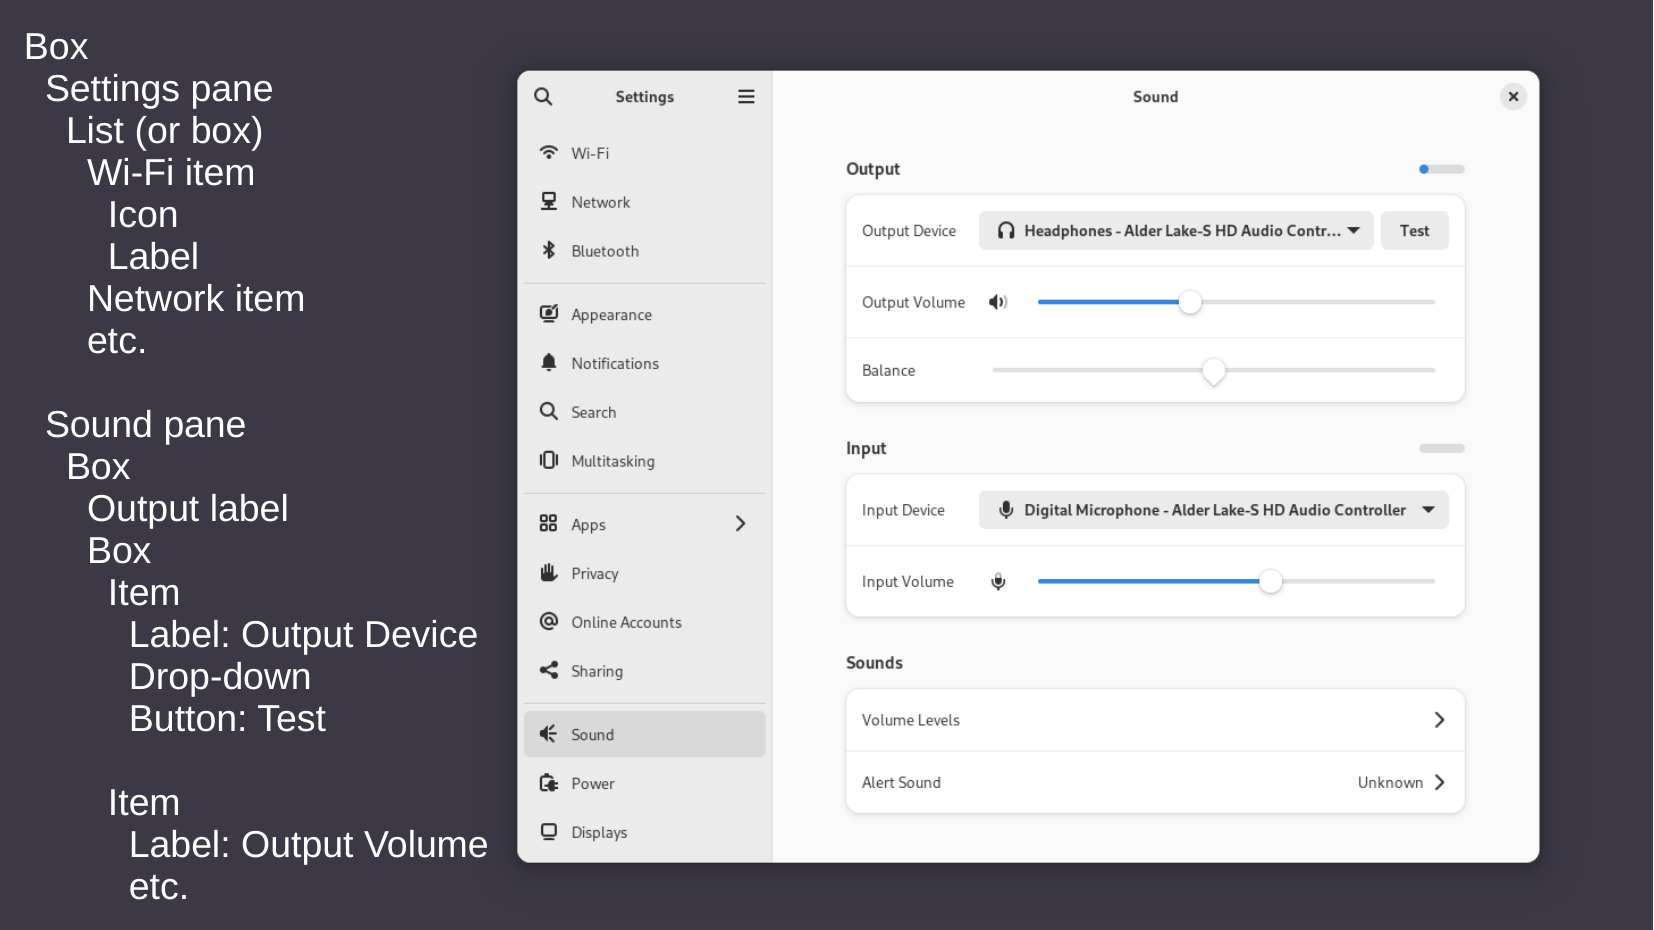

Box
 Settings pane
 List (or box)
 Wi-Fi item
 Icon
 Label
 Network item
 etc.
 Sound pane
 Box
 Output label
 Box
 Item
 Label: Output Device
 Drop-down
 Button: Test
 Item
 Label: Output Volume
 etc.